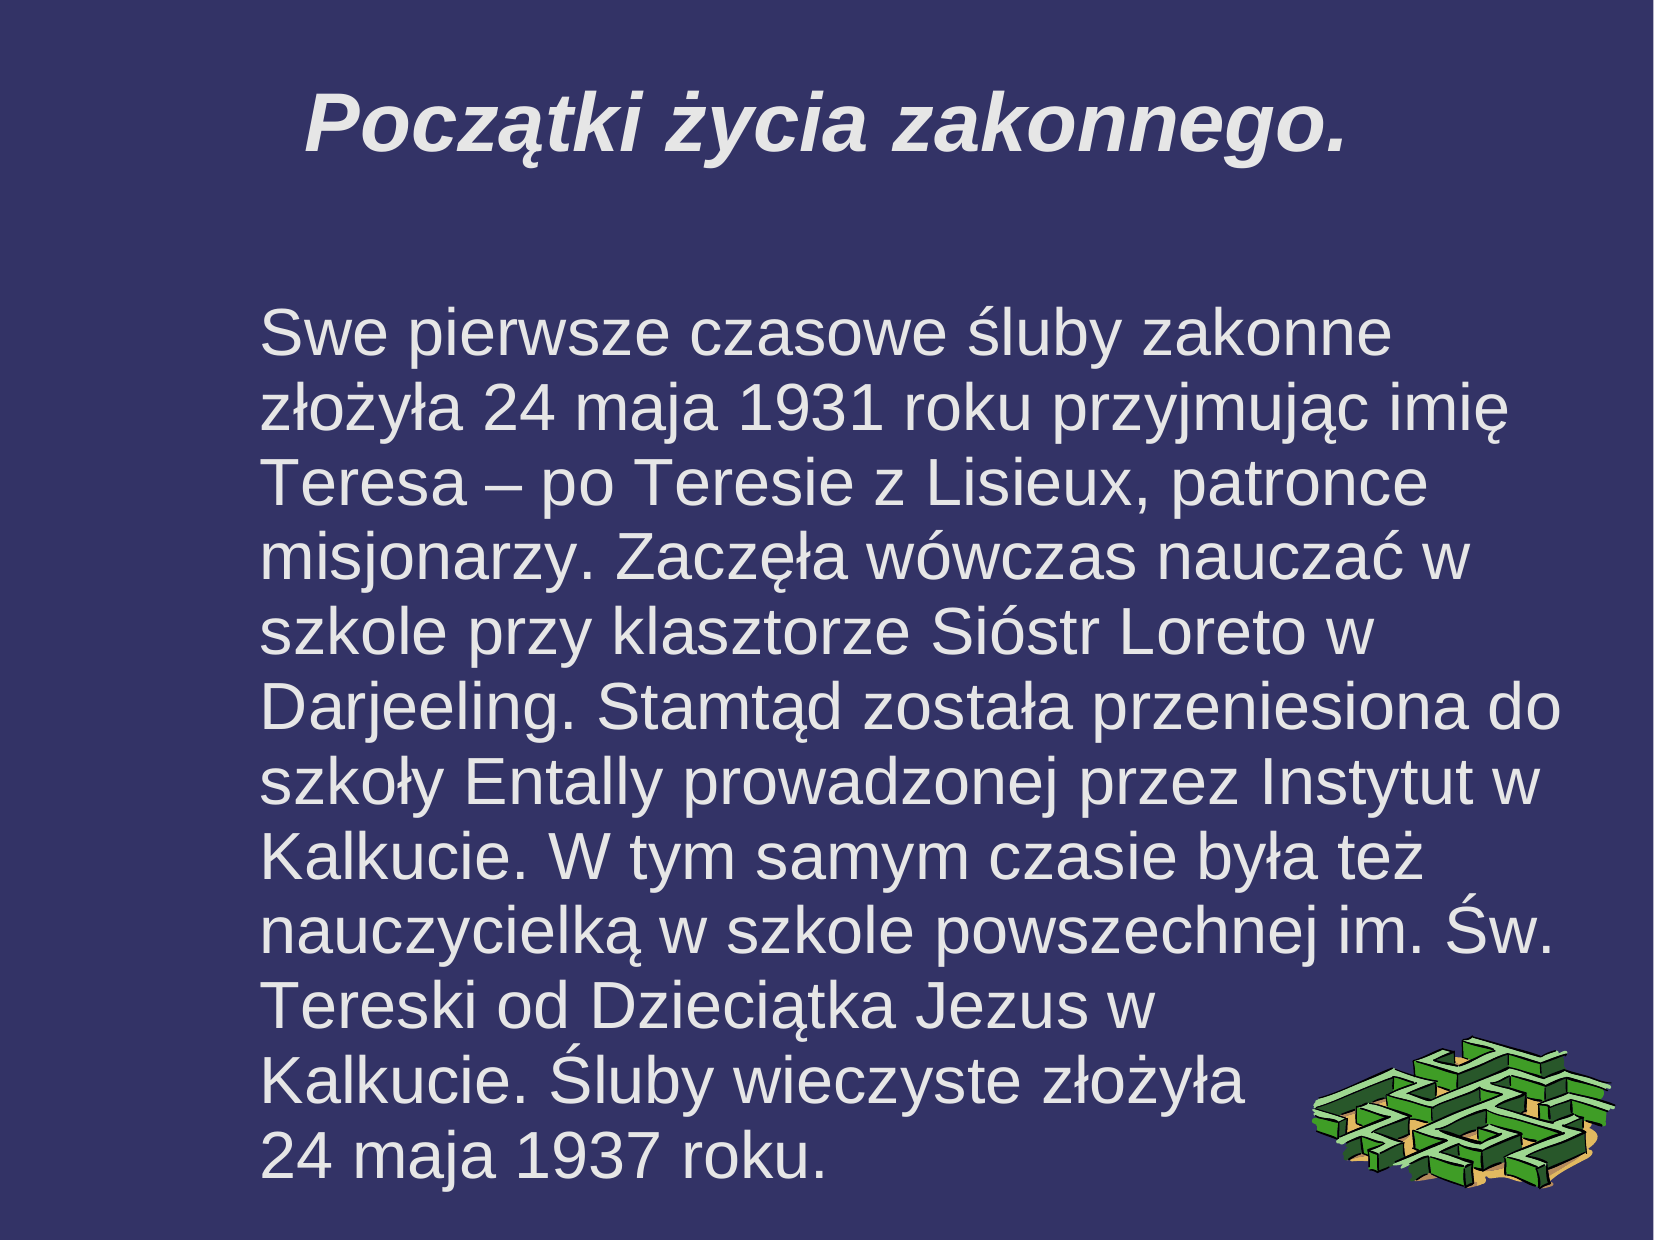

# Początki życia zakonnego.
Swe pierwsze czasowe śluby zakonne złożyła 24 maja 1931 roku przyjmując imię Teresa – po Teresie z Lisieux, patronce misjonarzy. Zaczęła wówczas nauczać w szkole przy klasztorze Sióstr Loreto w Darjeeling. Stamtąd została przeniesiona do szkoły Entally prowadzonej przez Instytut w Kalkucie. W tym samym czasie była też nauczycielką w szkole powszechnej im. Św. Tereski od Dzieciątka Jezus w
Kalkucie. Śluby wieczyste złożyła 24 maja 1937 roku.